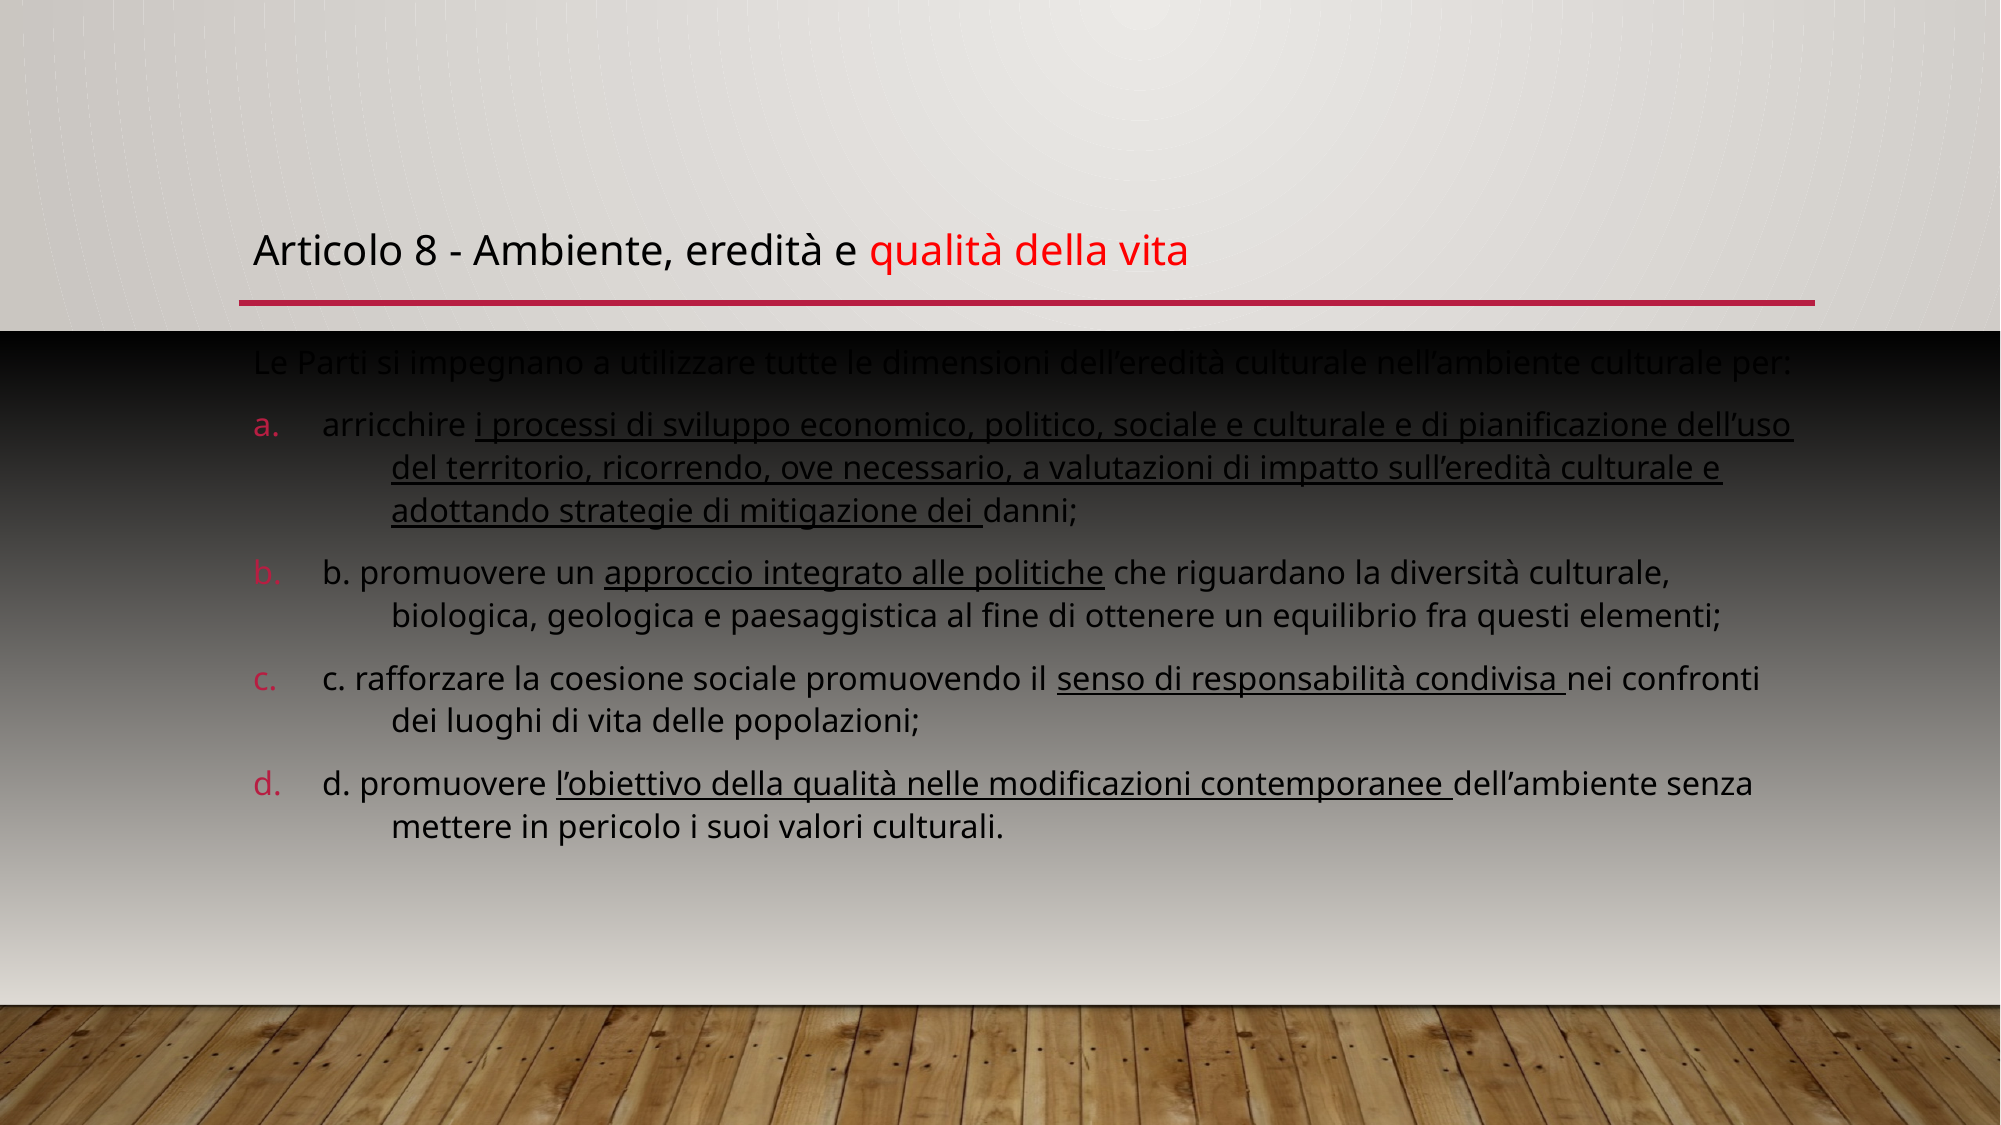

# Articolo 8 - Ambiente, eredità e qualità della vita
Le Parti si impegnano a utilizzare tutte le dimensioni dell’eredità culturale nell’ambiente culturale per:
arricchire i processi di sviluppo economico, politico, sociale e culturale e di pianificazione dell’uso del territorio, ricorrendo, ove necessario, a valutazioni di impatto sull’eredità culturale e adottando strategie di mitigazione dei danni;
b. promuovere un approccio integrato alle politiche che riguardano la diversità culturale, biologica, geologica e paesaggistica al fine di ottenere un equilibrio fra questi elementi;
c. rafforzare la coesione sociale promuovendo il senso di responsabilità condivisa nei confronti dei luoghi di vita delle popolazioni;
d. promuovere l’obiettivo della qualità nelle modificazioni contemporanee dell’ambiente senza mettere in pericolo i suoi valori culturali.